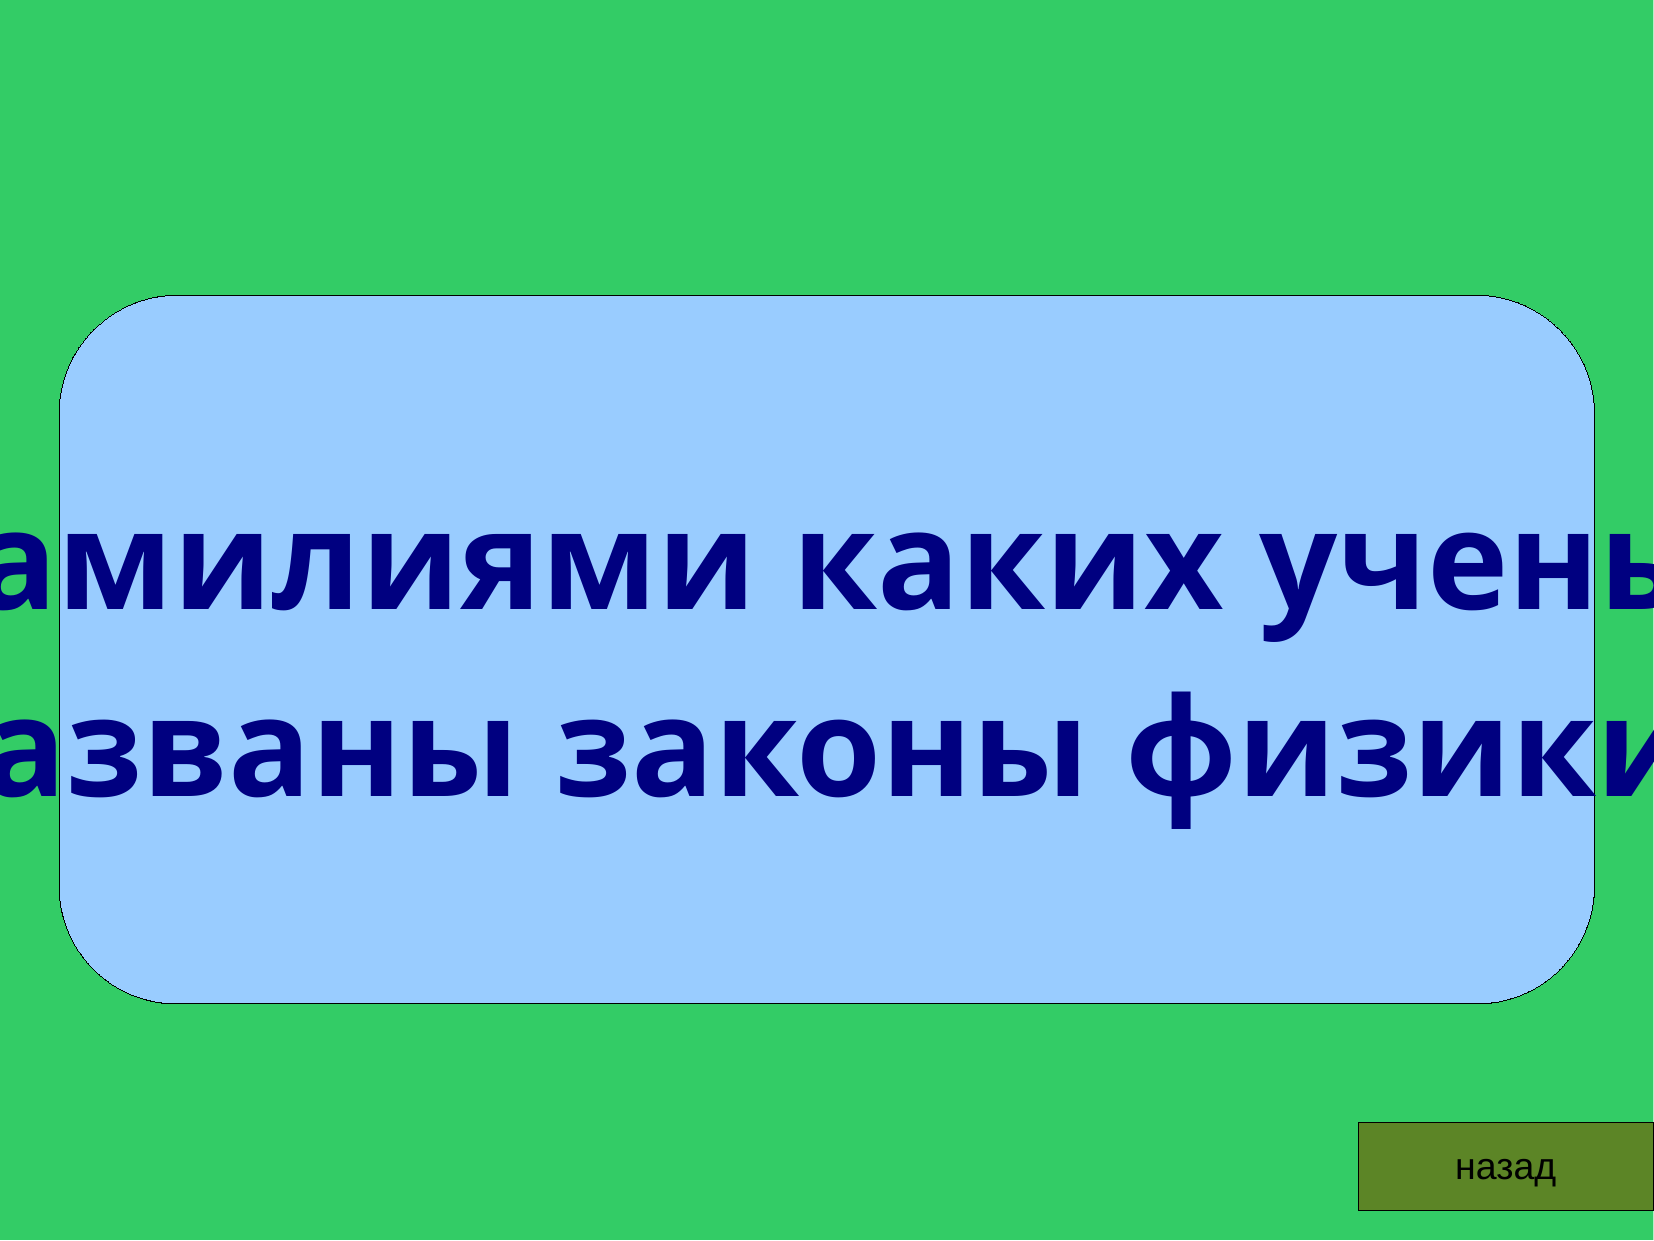

Фамилиями каких ученых
 названы законы физики?
назад